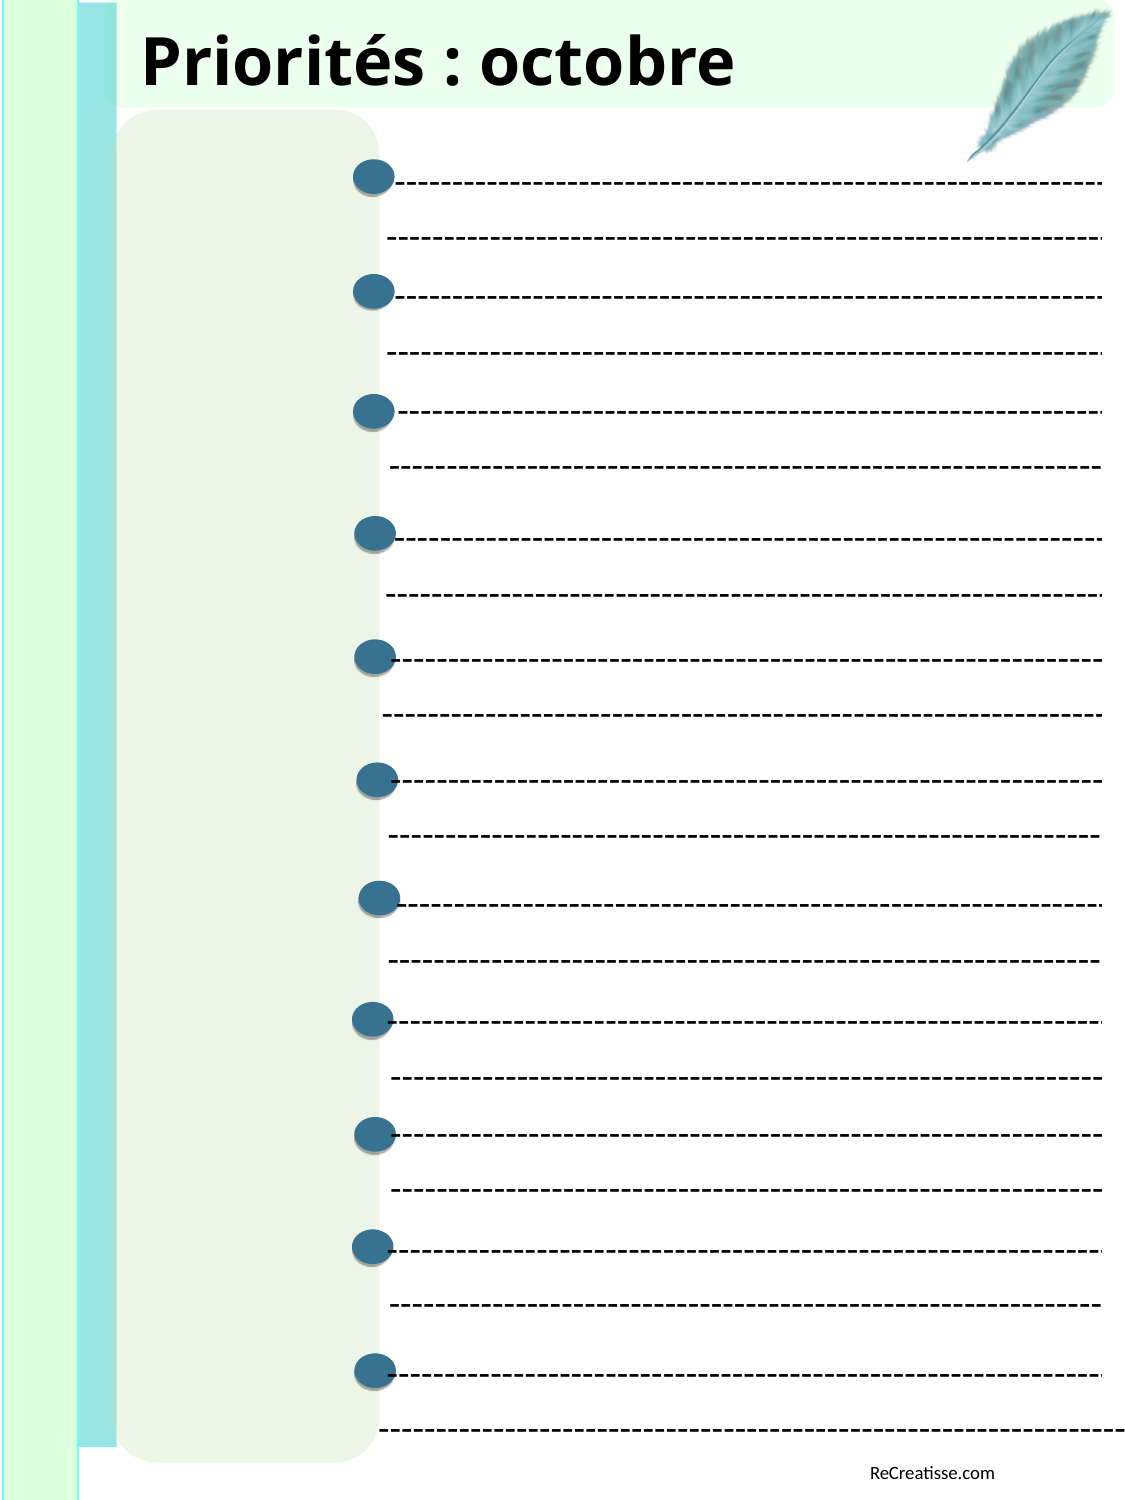

Priorités : octobre
--------------------------------------------------------------------------------------
--------------------------------------------------------------------------------------
--------------------------------------------------------------------------------------
--------------------------------------------------------------------------------------
--------------------------------------------------------------------------------------
--------------------------------------------------------------------------------------
--------------------------------------------------------------------------------------
--------------------------------------------------------------------------------------
--------------------------------------------------------------------------------------
--------------------------------------------------------------------------------------
--------------------------------------------------------------------------------------
--------------------------------------------------------------------------------------
--------------------------------------------------------------------------------------
--------------------------------------------------------------------------------------
--------------------------------------------------------------------------------------
--------------------------------------------------------------------------------------
--------------------------------------------------------------------------------------
--------------------------------------------------------------------------------------
--------------------------------------------------------------------------------------
--------------------------------------------------------------------------------------
--------------------------------------------------------------------------------------
--------------------------------------------------------------------------------------
ReCreatisse.com